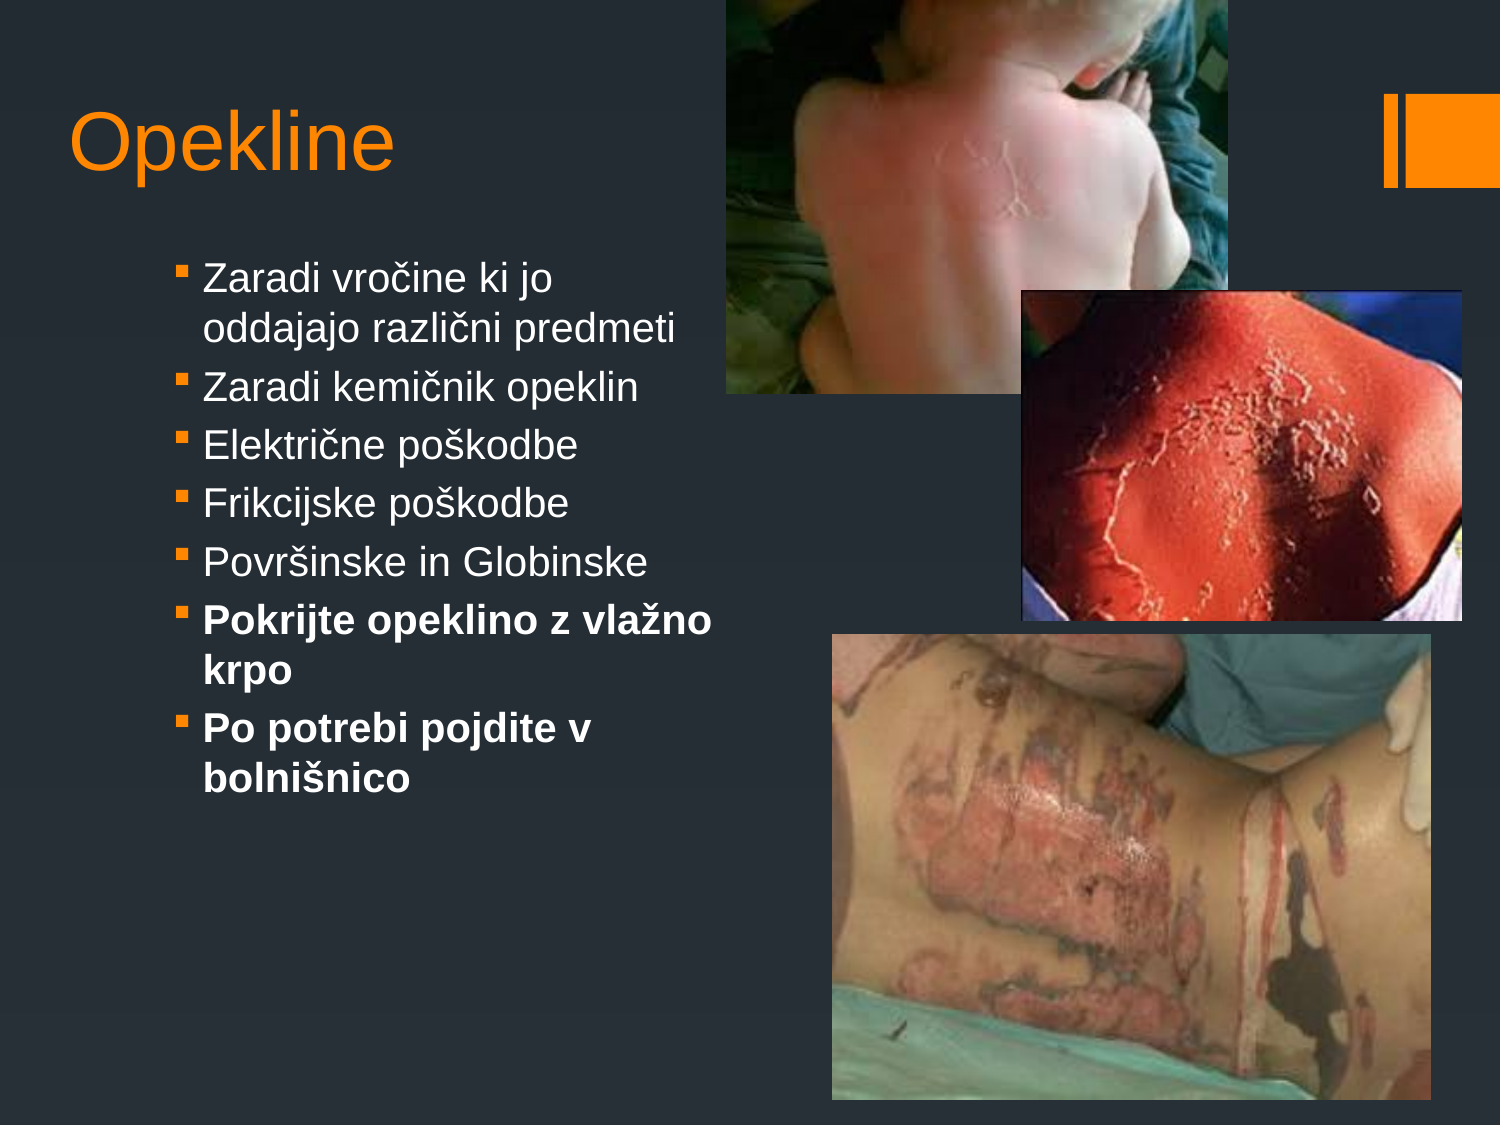

# Opekline
Zaradi vročine ki jo oddajajo različni predmeti
Zaradi kemičnik opeklin
Električne poškodbe
Frikcijske poškodbe
Površinske in Globinske
Pokrijte opeklino z vlažno krpo
Po potrebi pojdite v bolnišnico